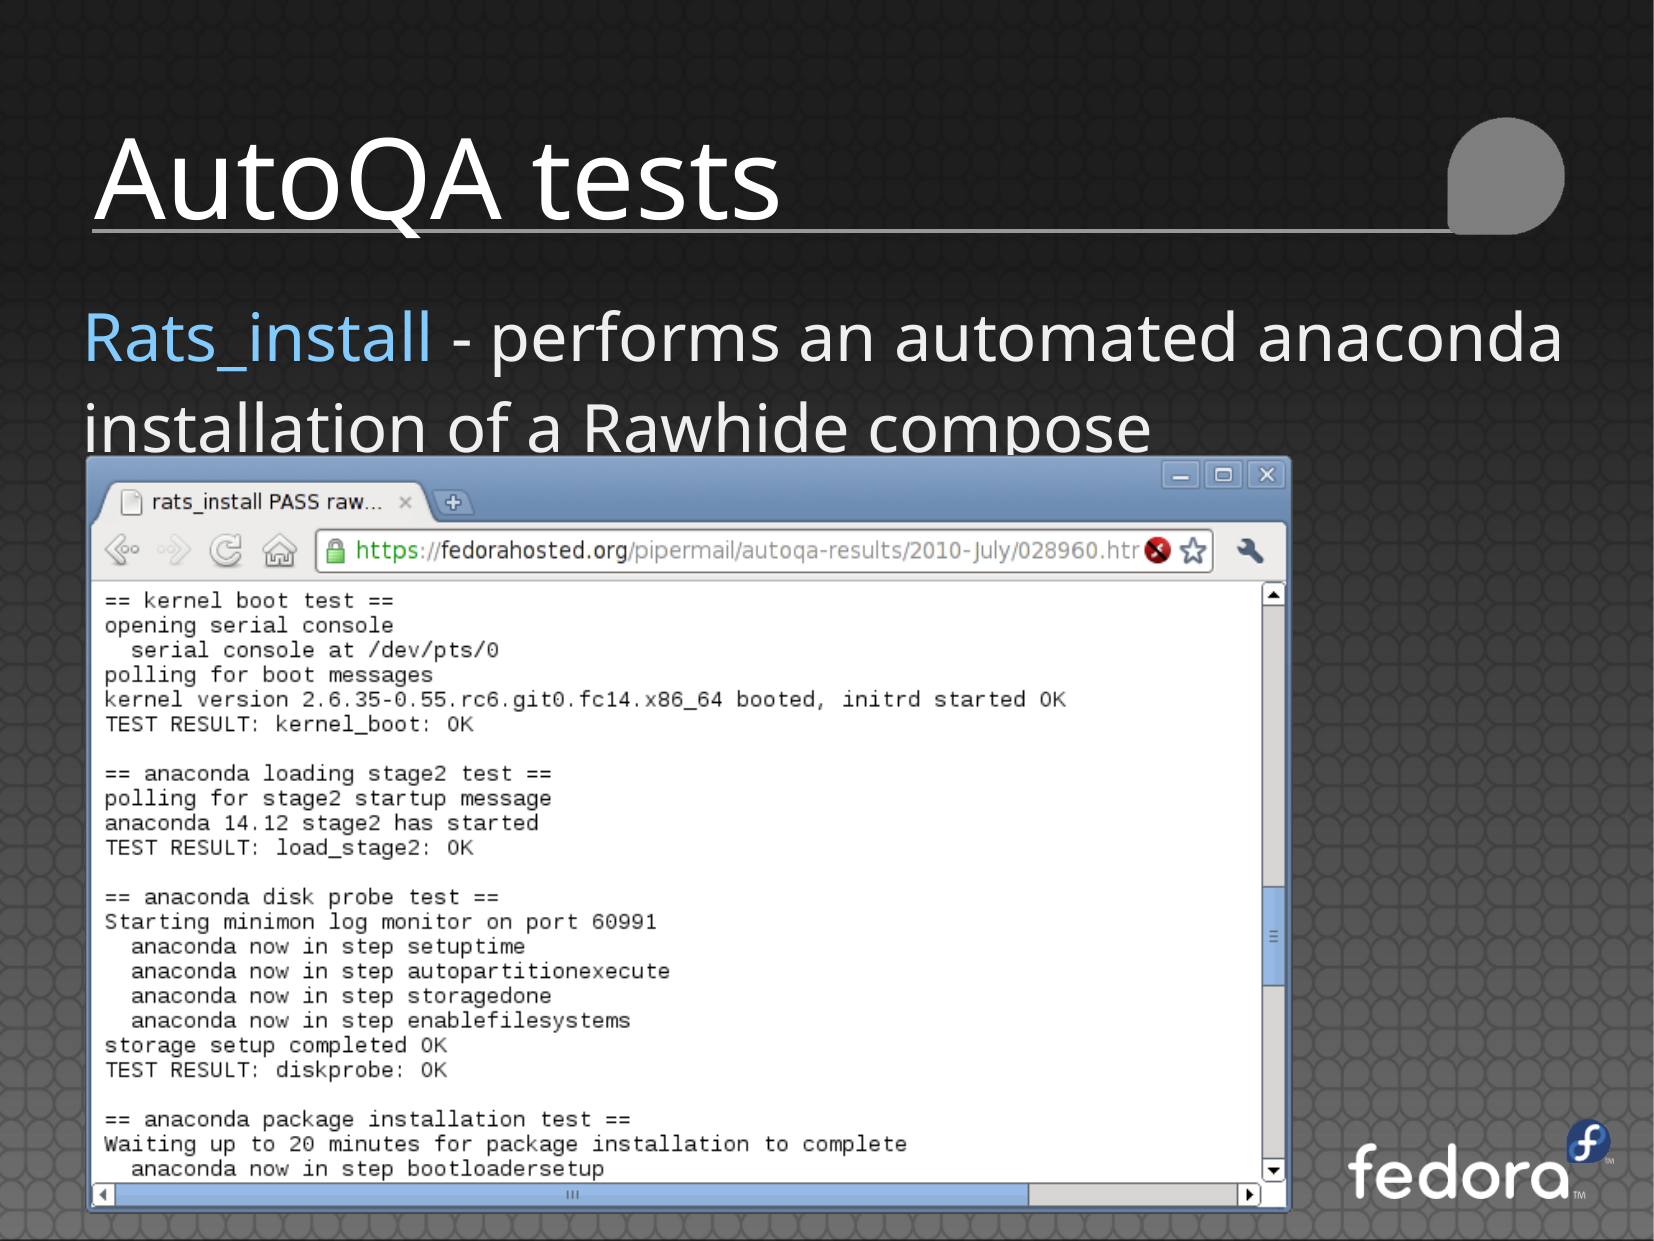

AutoQA tests
# Rats_install - performs an automated anaconda installation of a Rawhide compose